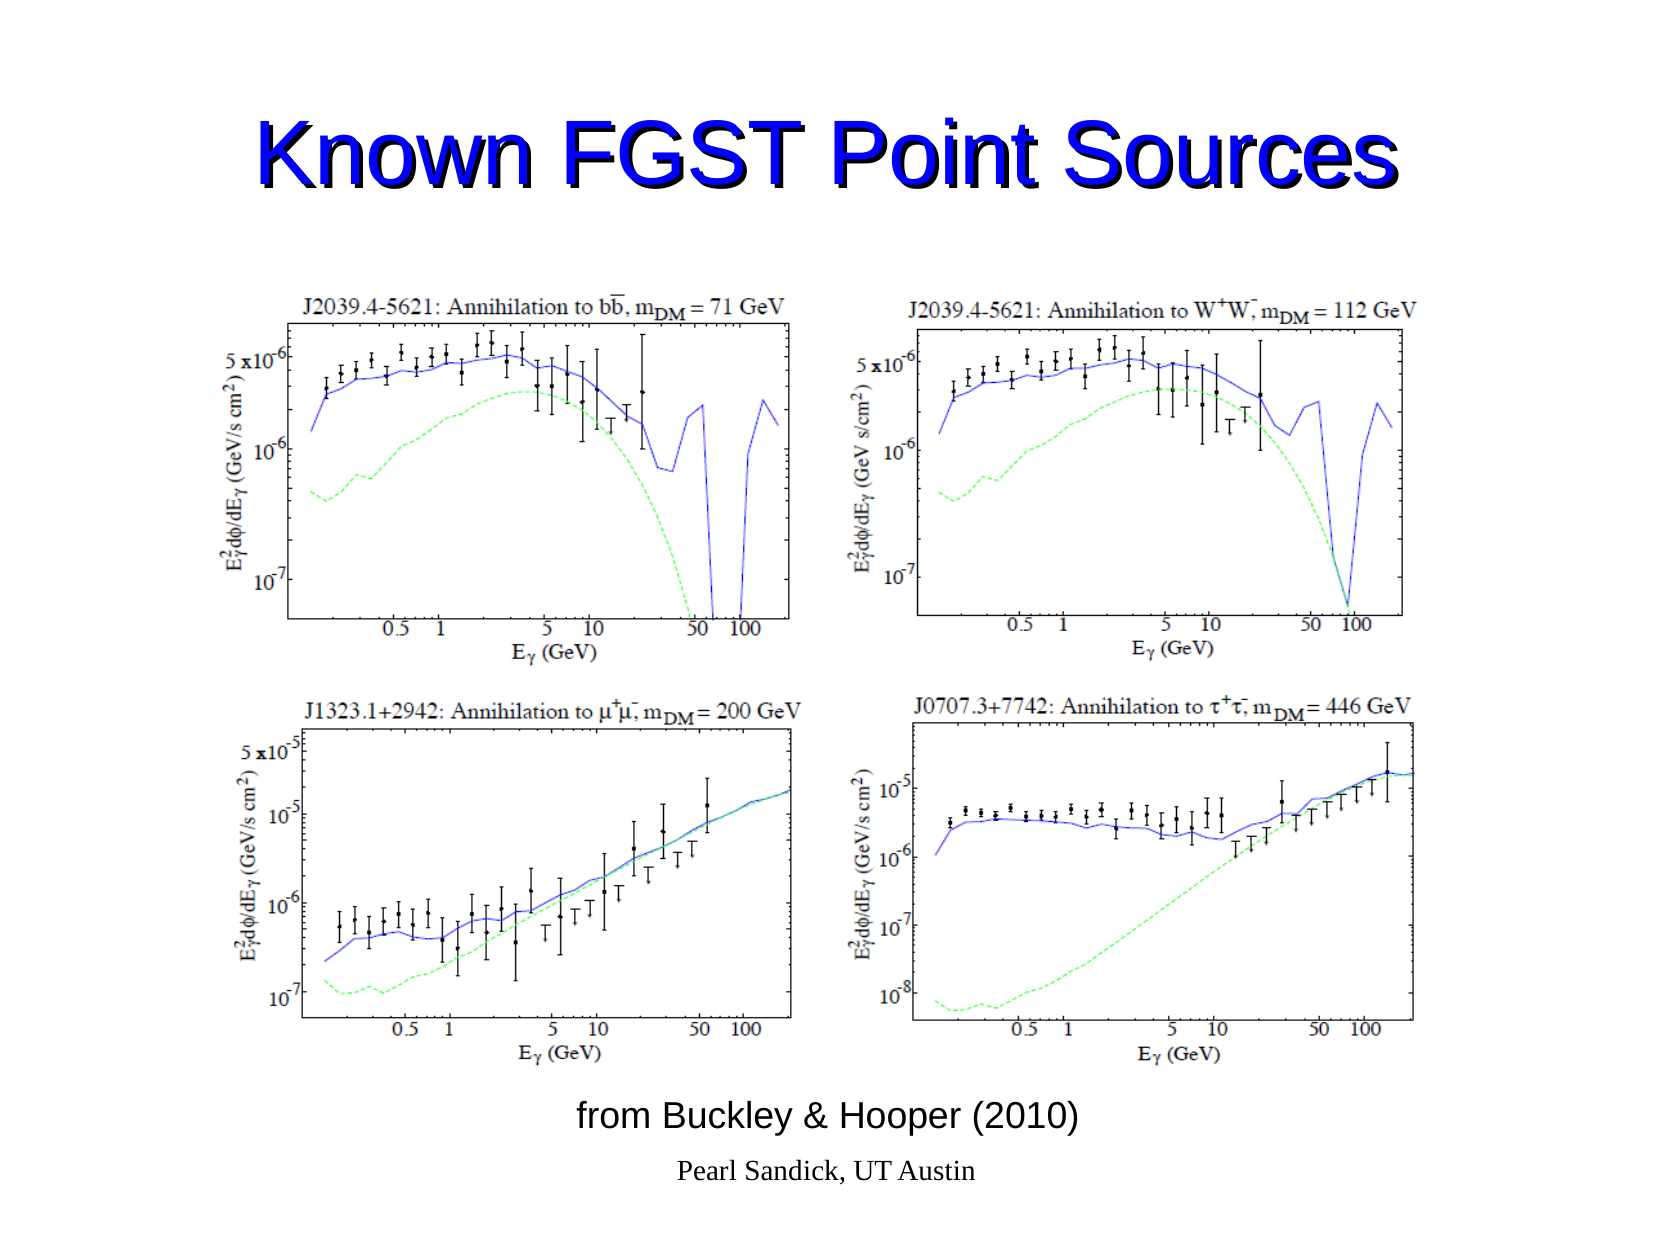

# Known FGST Point Sources
from Buckley & Hooper (2010)
Pearl Sandick, UT Austin